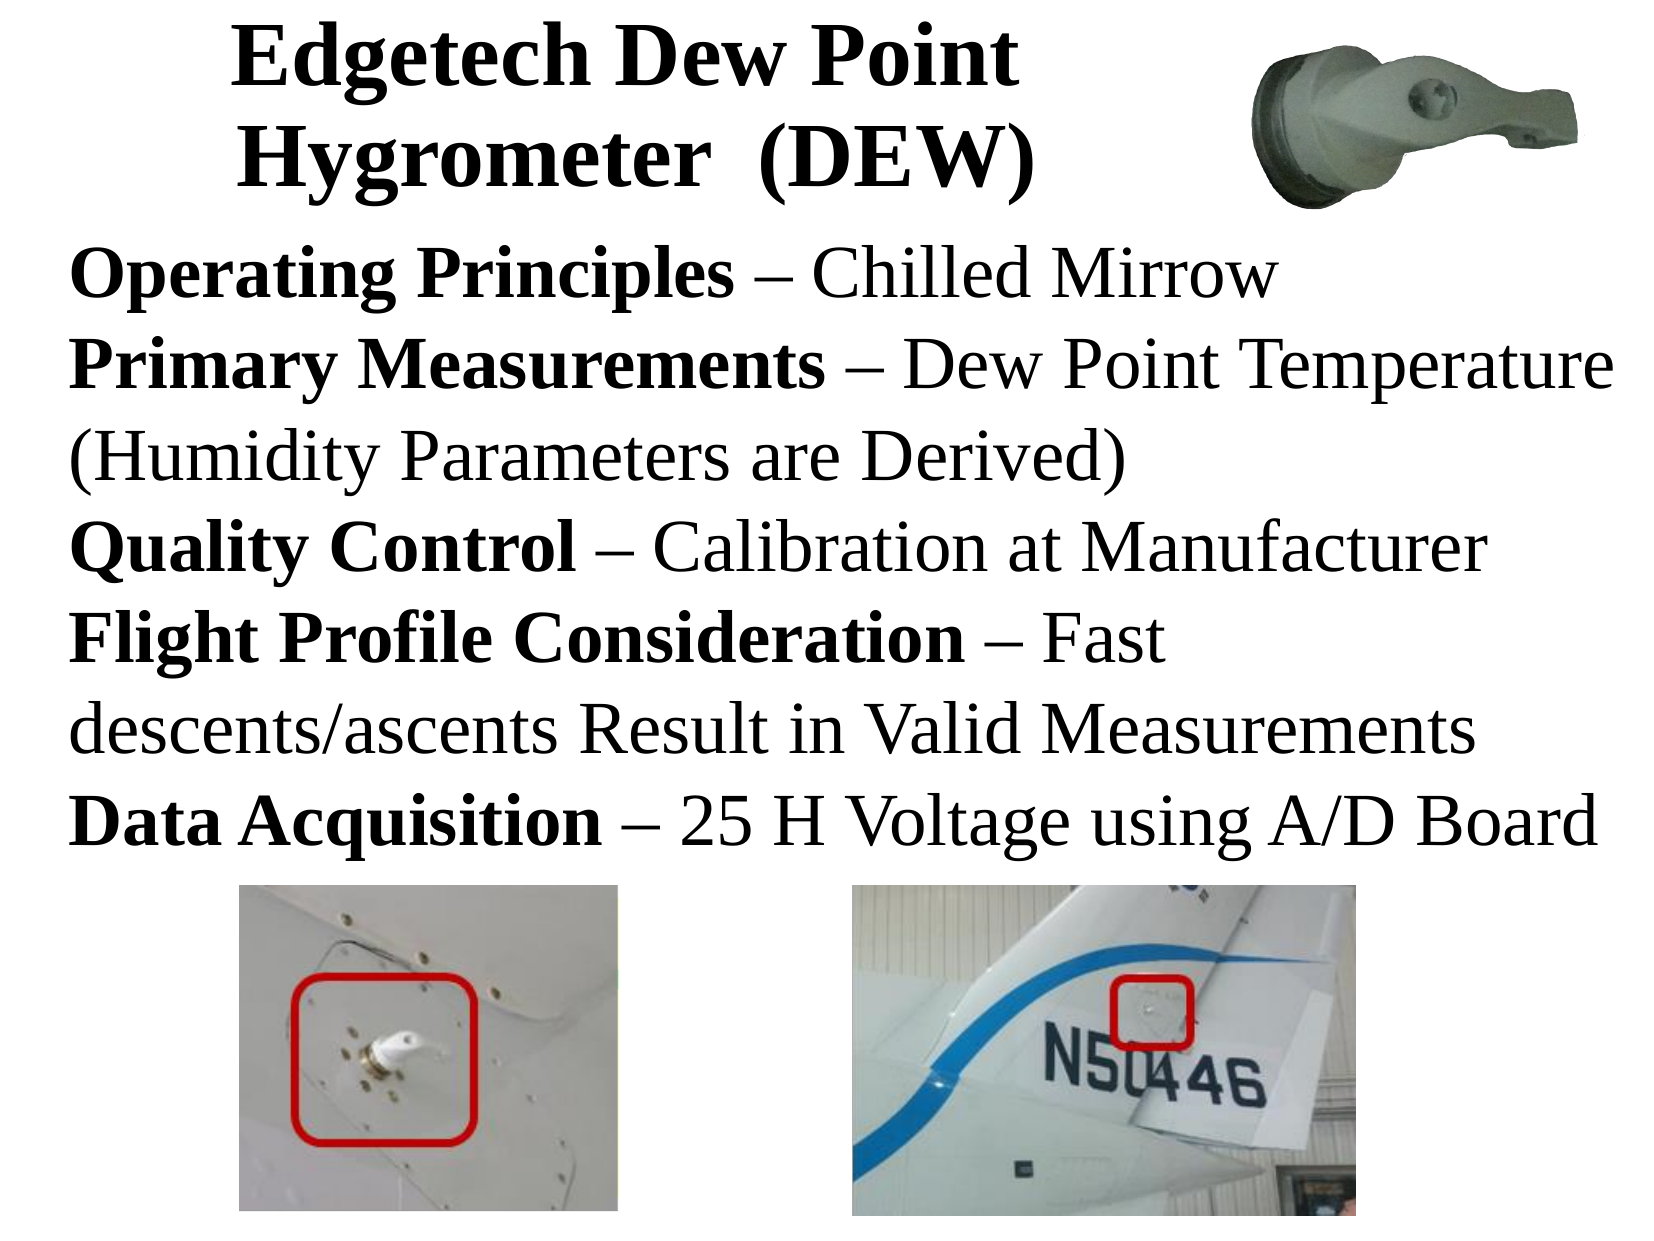

# Edgetech Dew Point Hygrometer (DEW)
Operating Principles – Chilled Mirrow
Primary Measurements – Dew Point Temperature (Humidity Parameters are Derived)
Quality Control – Calibration at Manufacturer
Flight Profile Consideration – Fast descents/ascents Result in Valid Measurements
Data Acquisition – 25 H Voltage using A/D Board